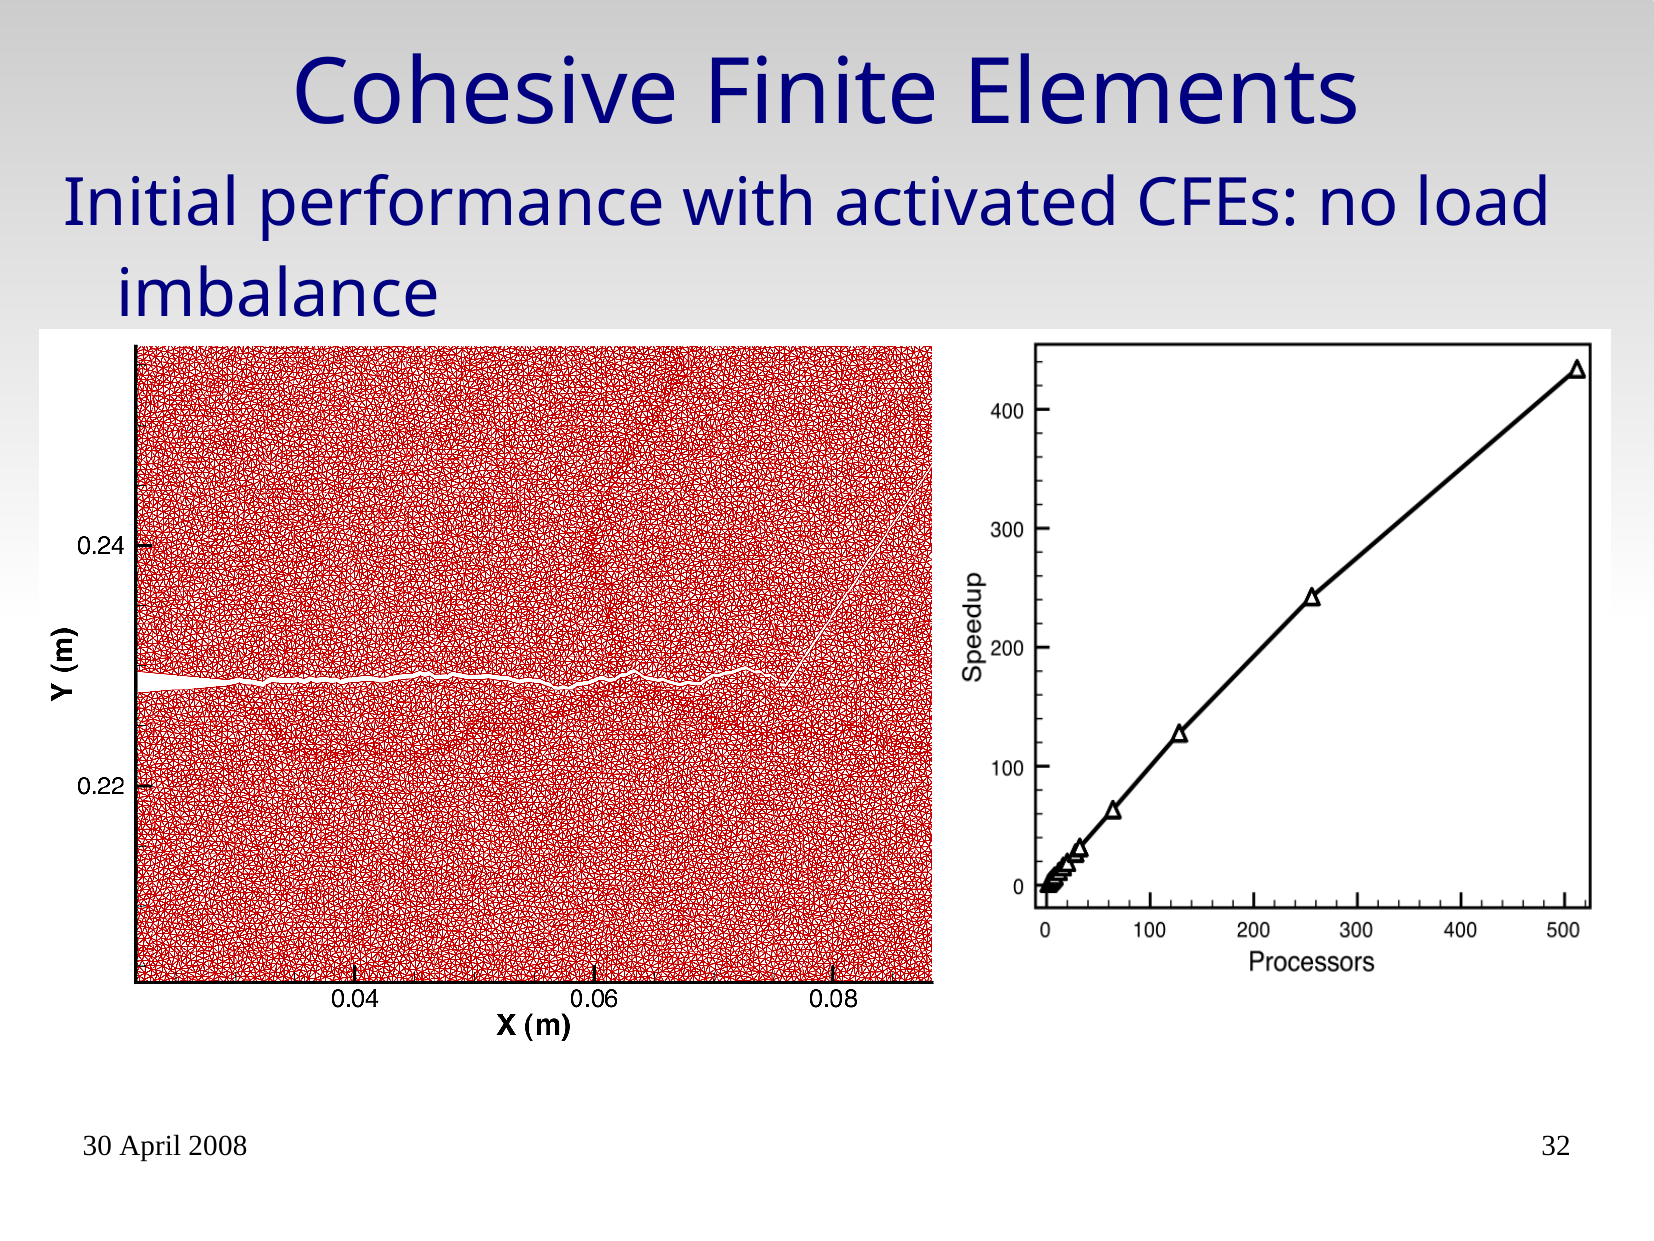

# Cohesive Finite Elements
Initial performance with activated CFEs: no load imbalance
30 April 2008
32